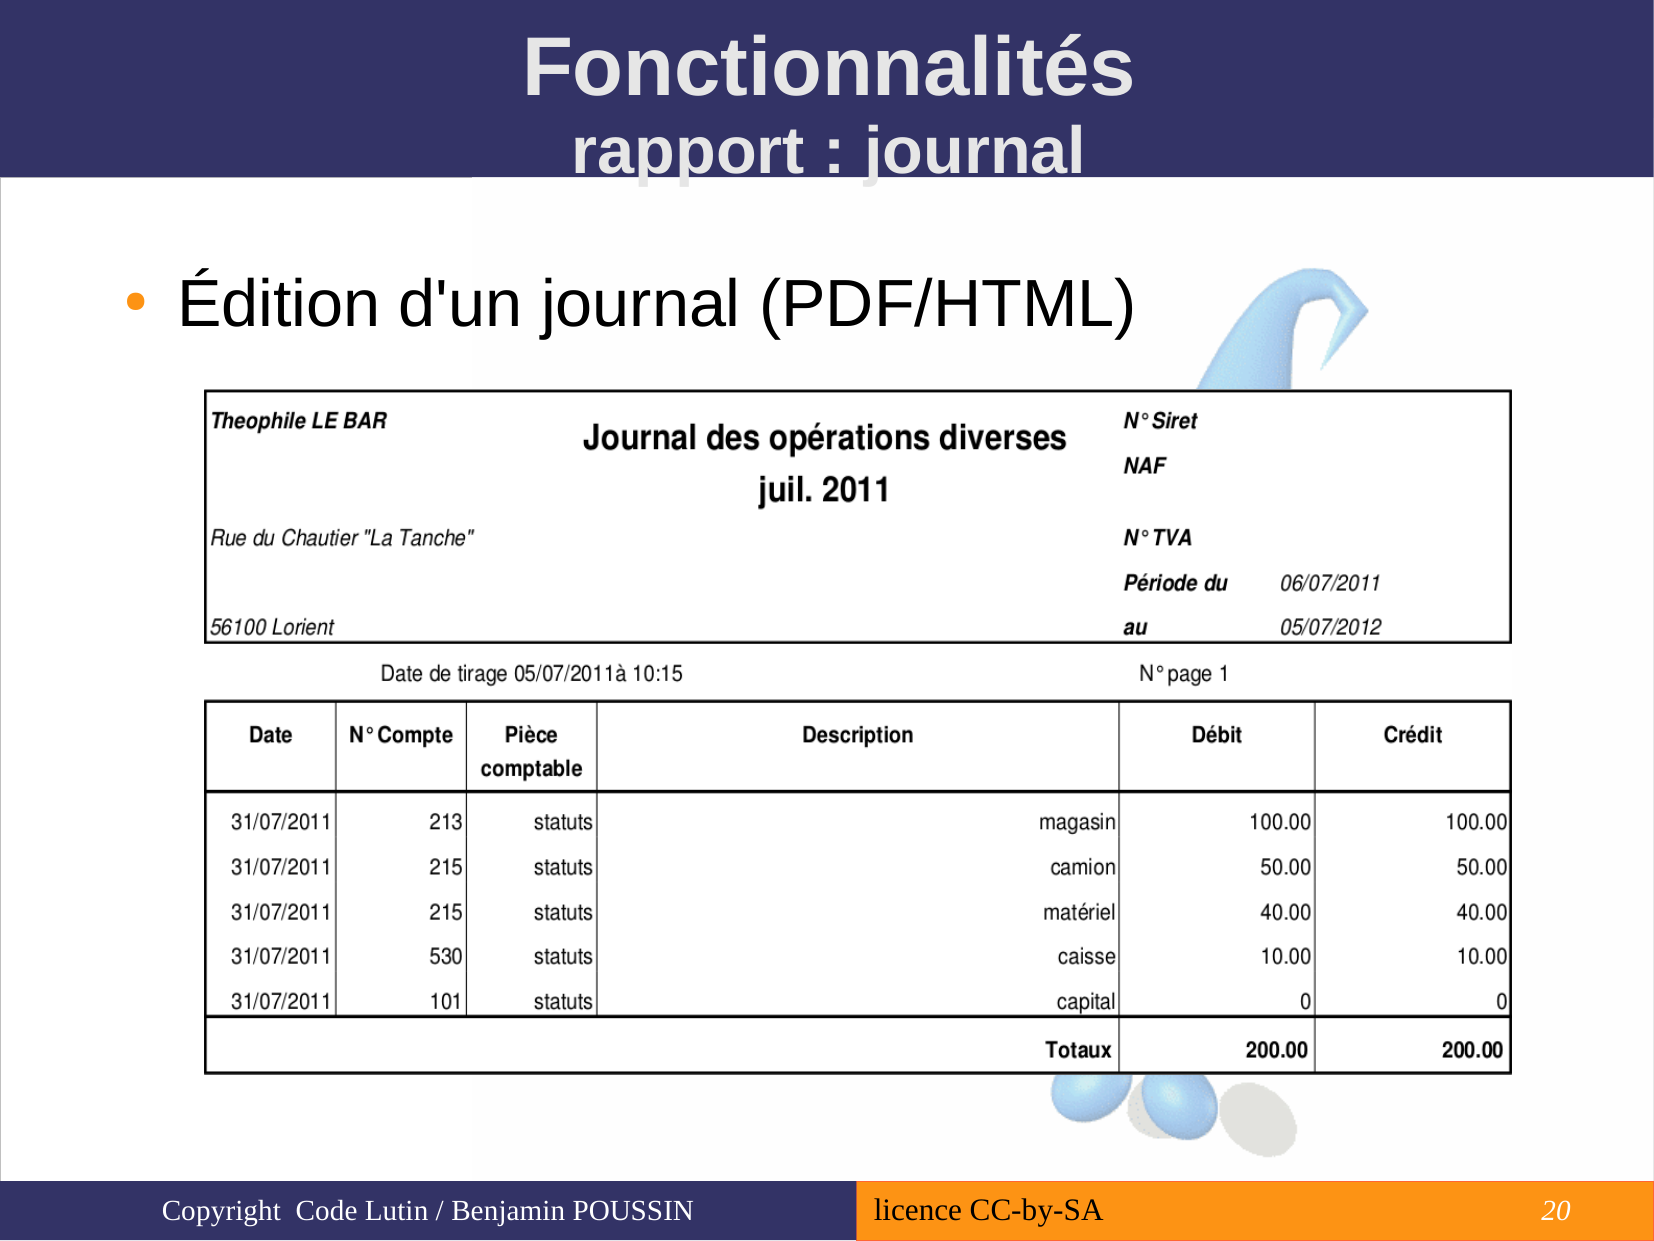

# Fonctionnalités rapport : journal
Édition d'un journal (PDF/HTML)
20